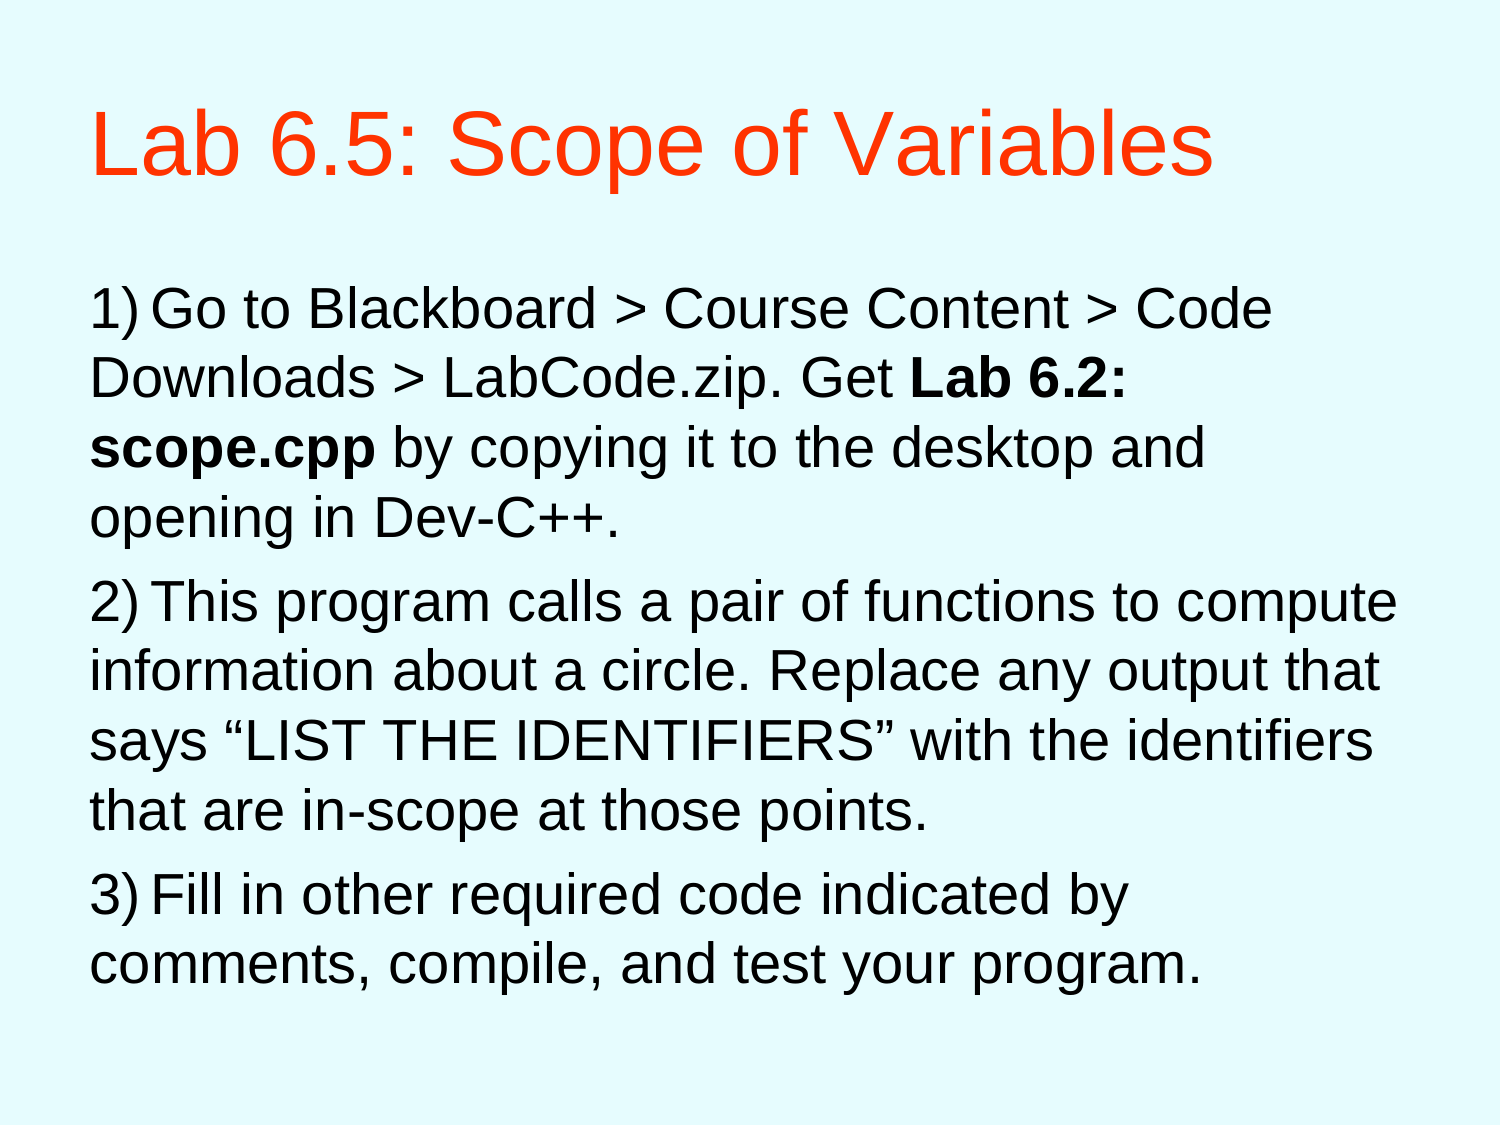

# Lab 6.5: Scope of Variables
 Go to Blackboard > Course Content > Code Downloads > LabCode.zip. Get Lab 6.2: scope.cpp by copying it to the desktop and opening in Dev-C++.
 This program calls a pair of functions to compute information about a circle. Replace any output that says “LIST THE IDENTIFIERS” with the identifiers that are in-scope at those points.
 Fill in other required code indicated by comments, compile, and test your program.